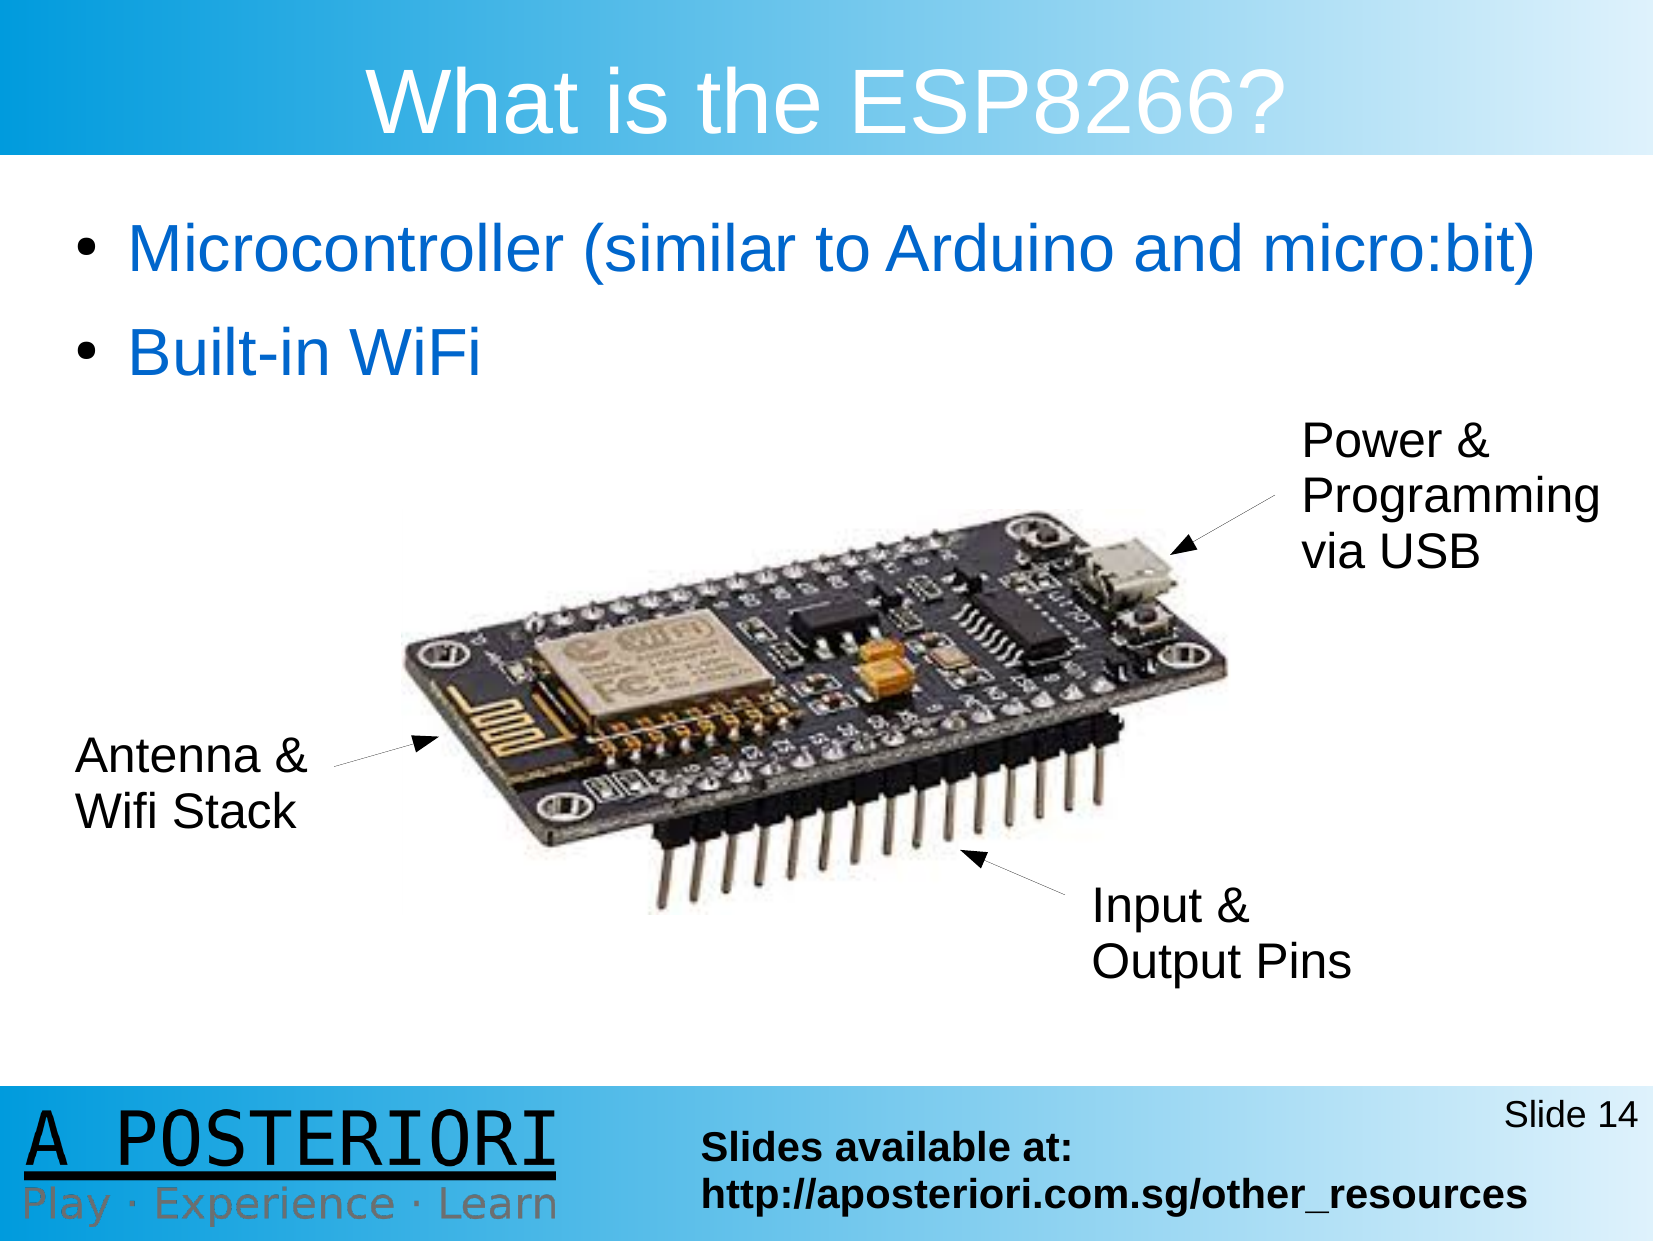

# What is the ESP8266?
Microcontroller (similar to Arduino and micro:bit)
Built-in WiFi
Power & Programming via USB
Antenna &
Wifi Stack
Input & Output Pins